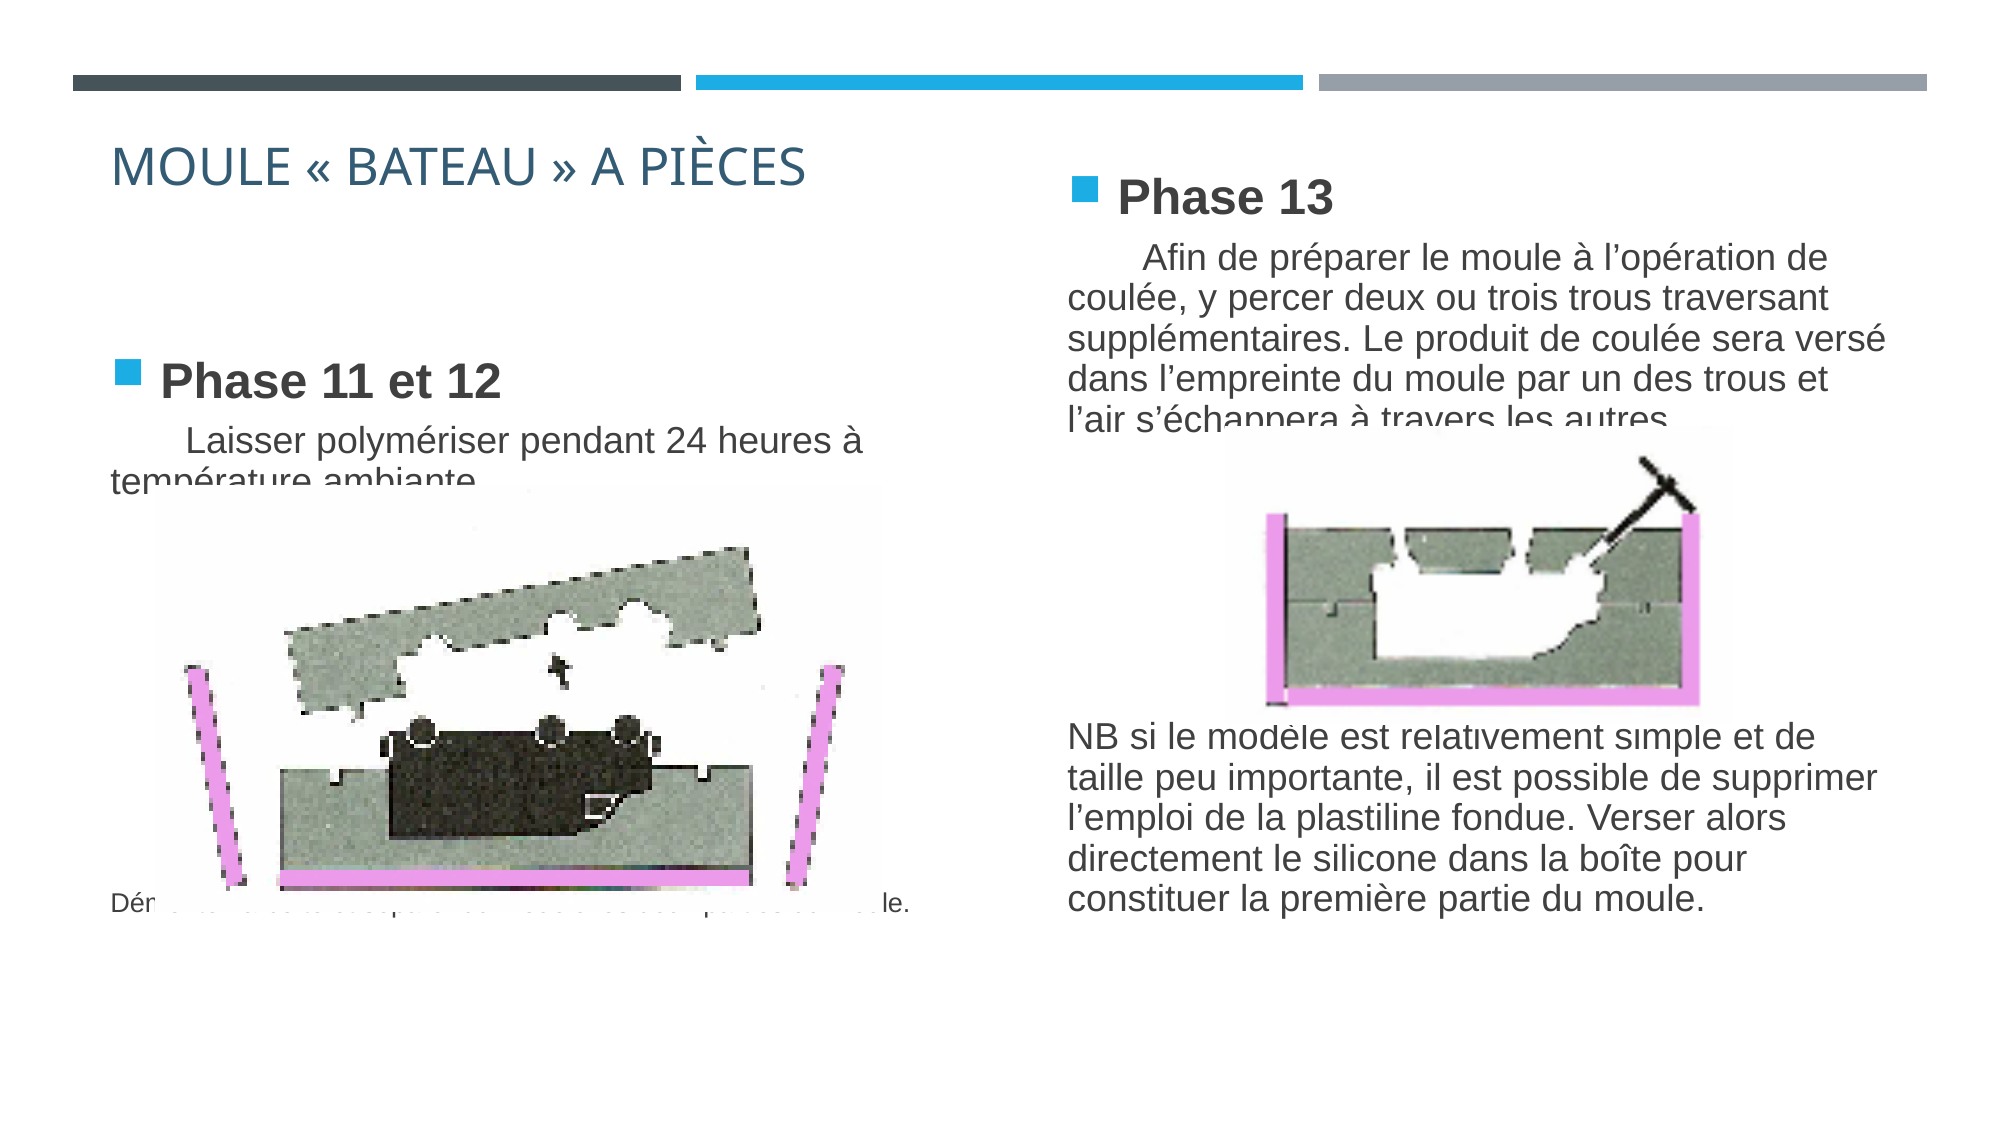

# Moule « bateau » A pièces
Phase 13
	Afin de préparer le moule à l’opération de coulée, y percer deux ou trois trous traversant supplémentaires. Le produit de coulée sera versé dans l’empreinte du moule par un des trous et l’air s’échappera à travers les autres.
NB si le modèle est relativement simple et de taille peu importante, il est possible de supprimer l’emploi de la plastiline fondue. Verser alors directement le silicone dans la boîte pour constituer la première partie du moule.
Phase 11 et 12
	Laisser polymériser pendant 24 heures à température ambiante.
Démonter la boîte et séparer du modèle les deux parties du moule.